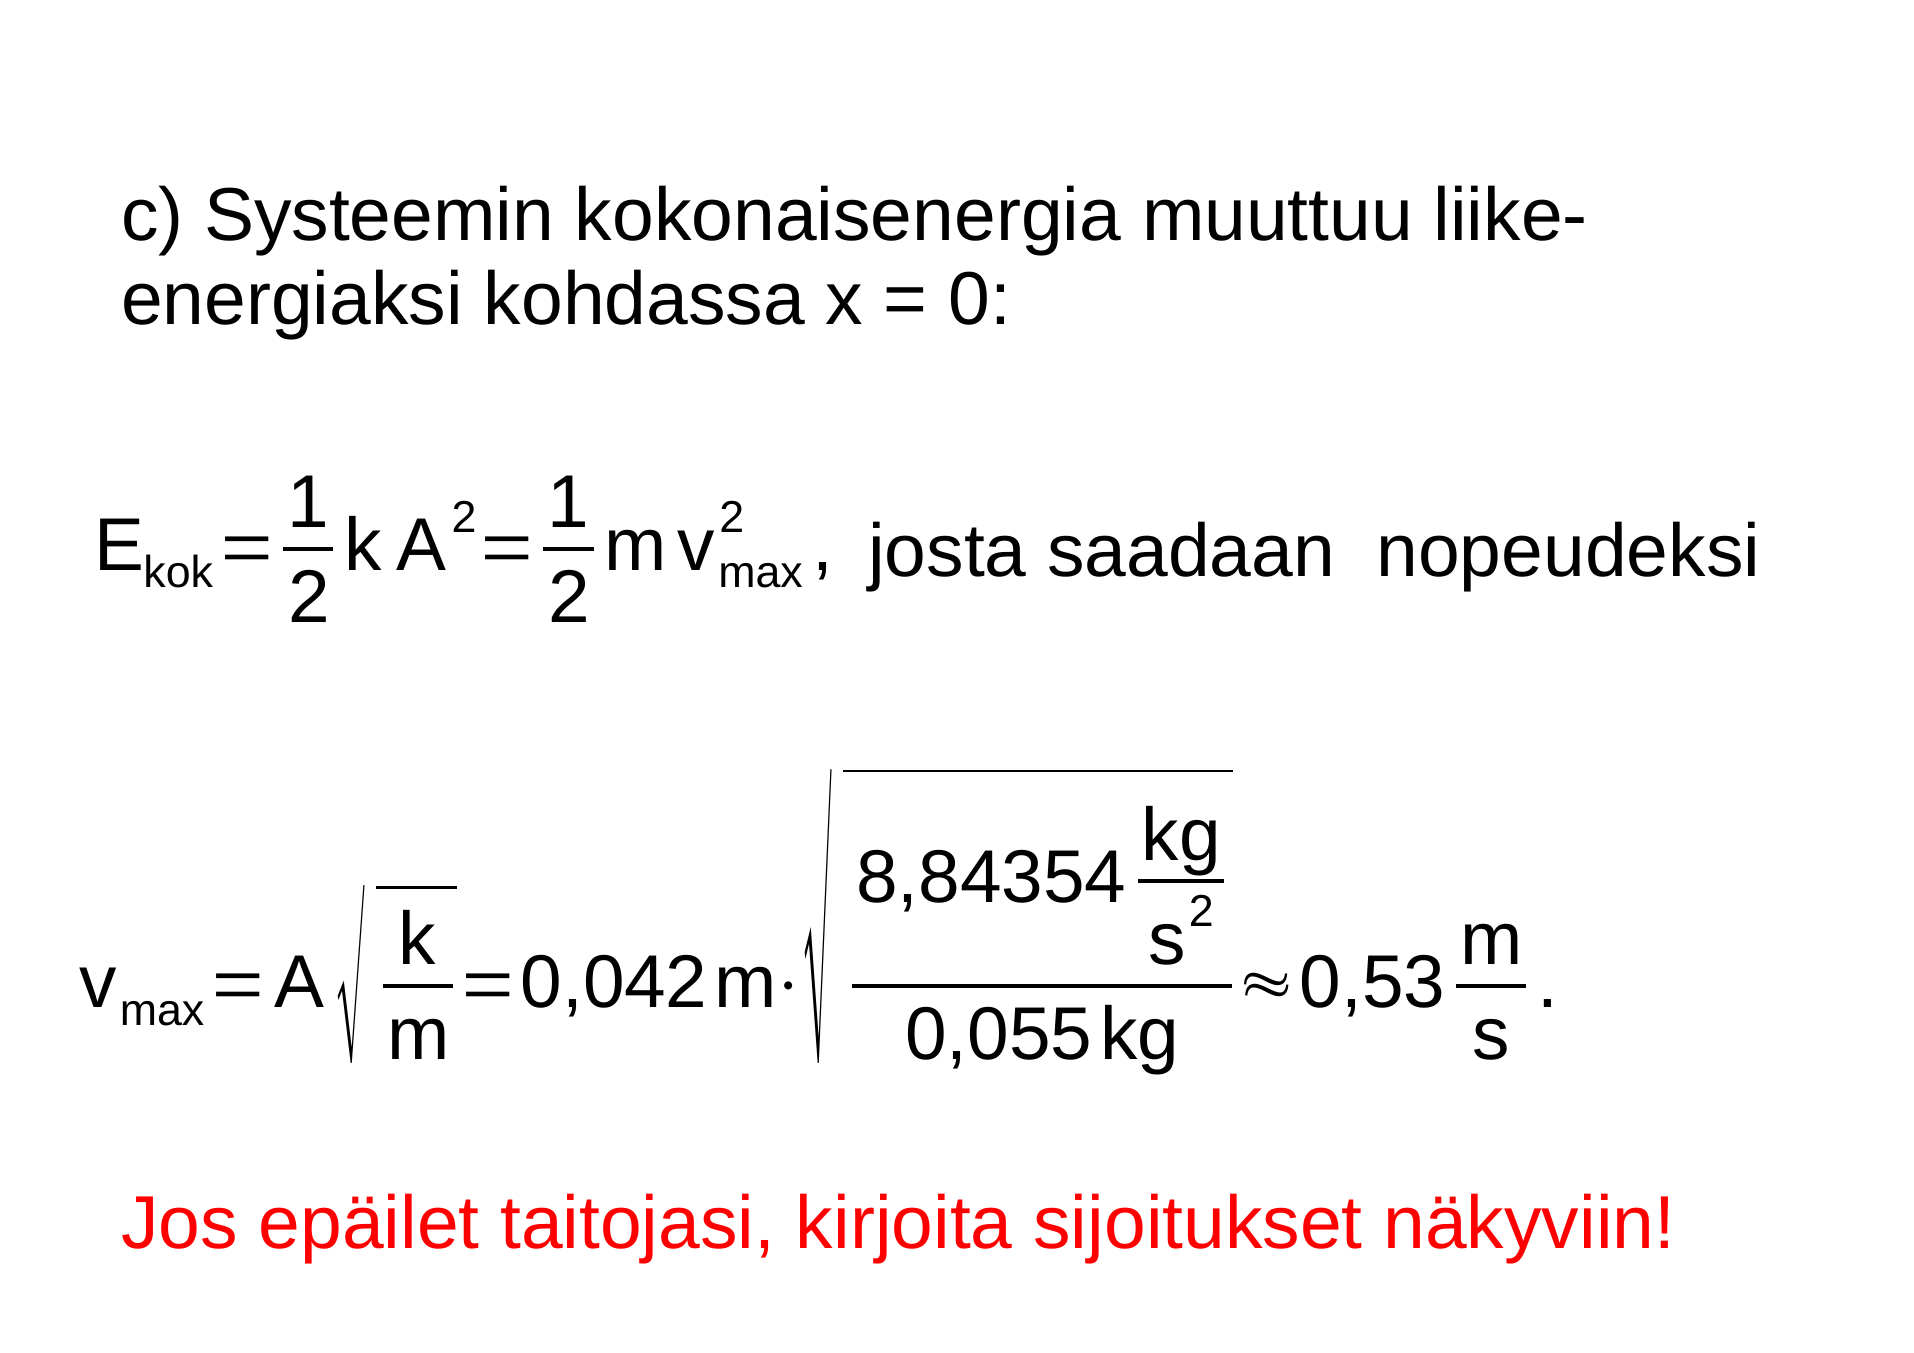

c) Systeemin kokonaisenergia muuttuu liike-
energiaksi kohdassa x = 0:
 josta saadaan nopeudeksi
Jos epäilet taitojasi, kirjoita sijoitukset näkyviin!